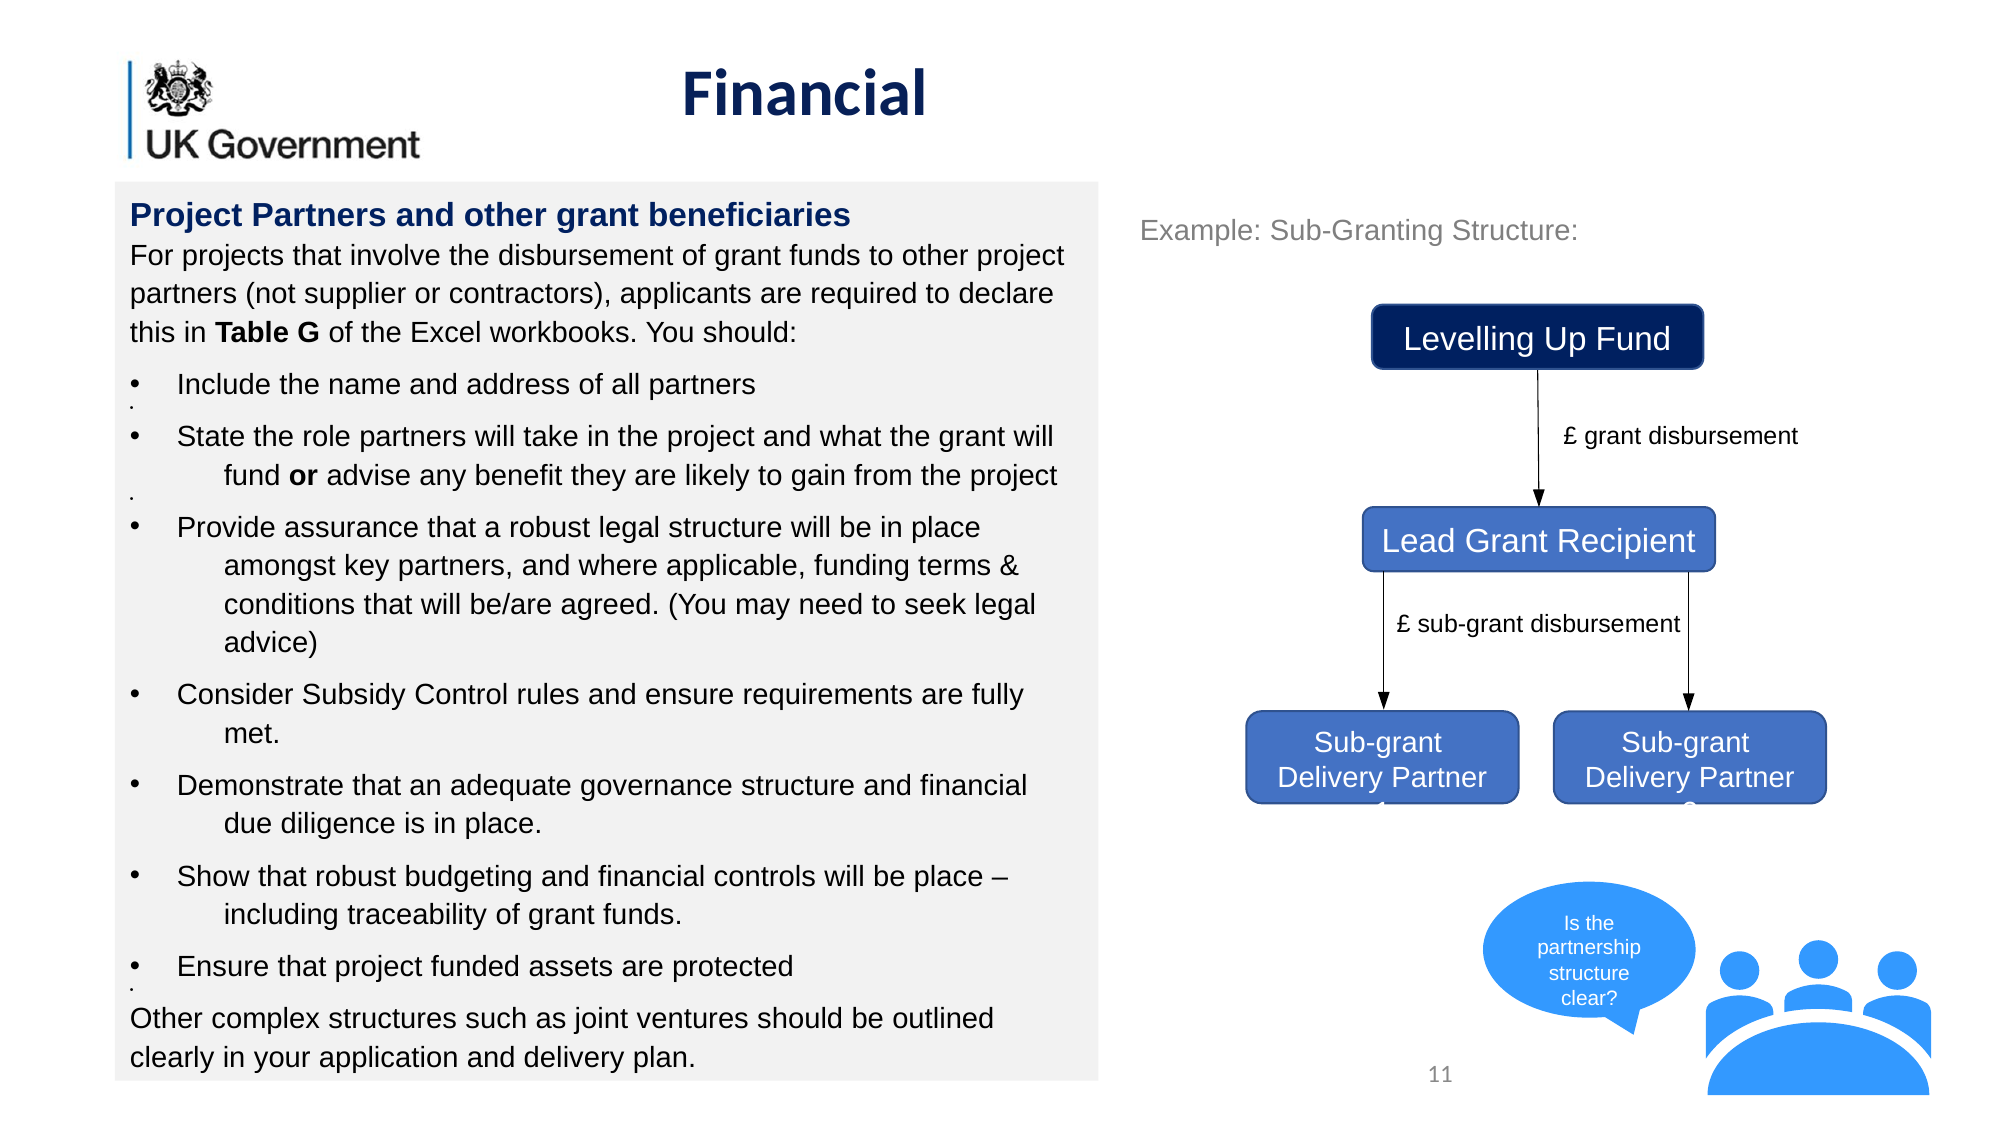

Financial
Project Partners and other grant beneficiaries
For projects that involve the disbursement of grant funds to other project partners (not supplier or contractors), applicants are required to declare this in Table G of the Excel workbooks. You should:
Include the name and address of all partners
State the role partners will take in the project and what the grant will fund or advise any benefit they are likely to gain from the project
Provide assurance that a robust legal structure will be in place amongst key partners, and where applicable, funding terms & conditions that will be/are agreed. (You may need to seek legal advice)
Consider Subsidy Control rules and ensure requirements are fully met.
Demonstrate that an adequate governance structure and financial due diligence is in place.
Show that robust budgeting and financial controls will be place – including traceability of grant funds.
Ensure that project funded assets are protected
Other complex structures such as joint ventures should be outlined clearly in your application and delivery plan.
Example: Sub-Granting Structure:
Levelling Up Fund
£ grant disbursement
Lead Grant Recipient
£ sub-grant disbursement
Sub-grant
Delivery Partner 1
Sub-grant
Delivery Partner 2
Is the partnership structure clear?
1